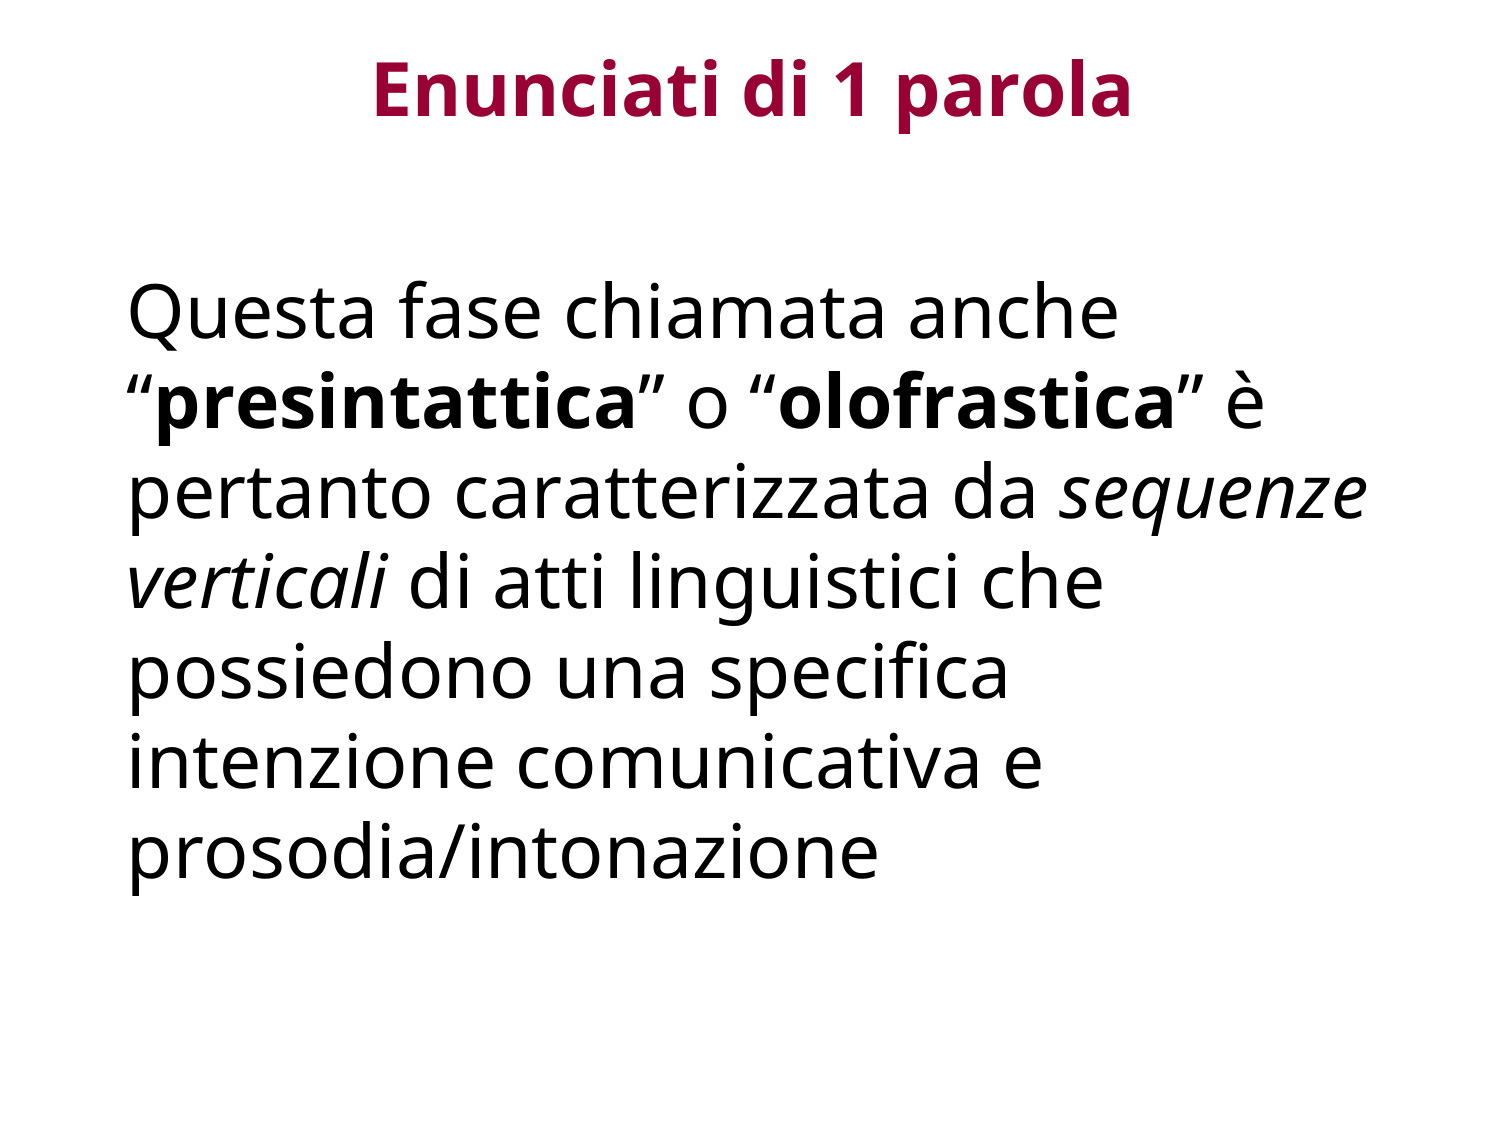

# Enunciati di 1 parola
Questa fase chiamata anche “presintattica” o “olofrastica” è pertanto caratterizzata da sequenze verticali di atti linguistici che possiedono una specifica intenzione comunicativa e prosodia/intonazione